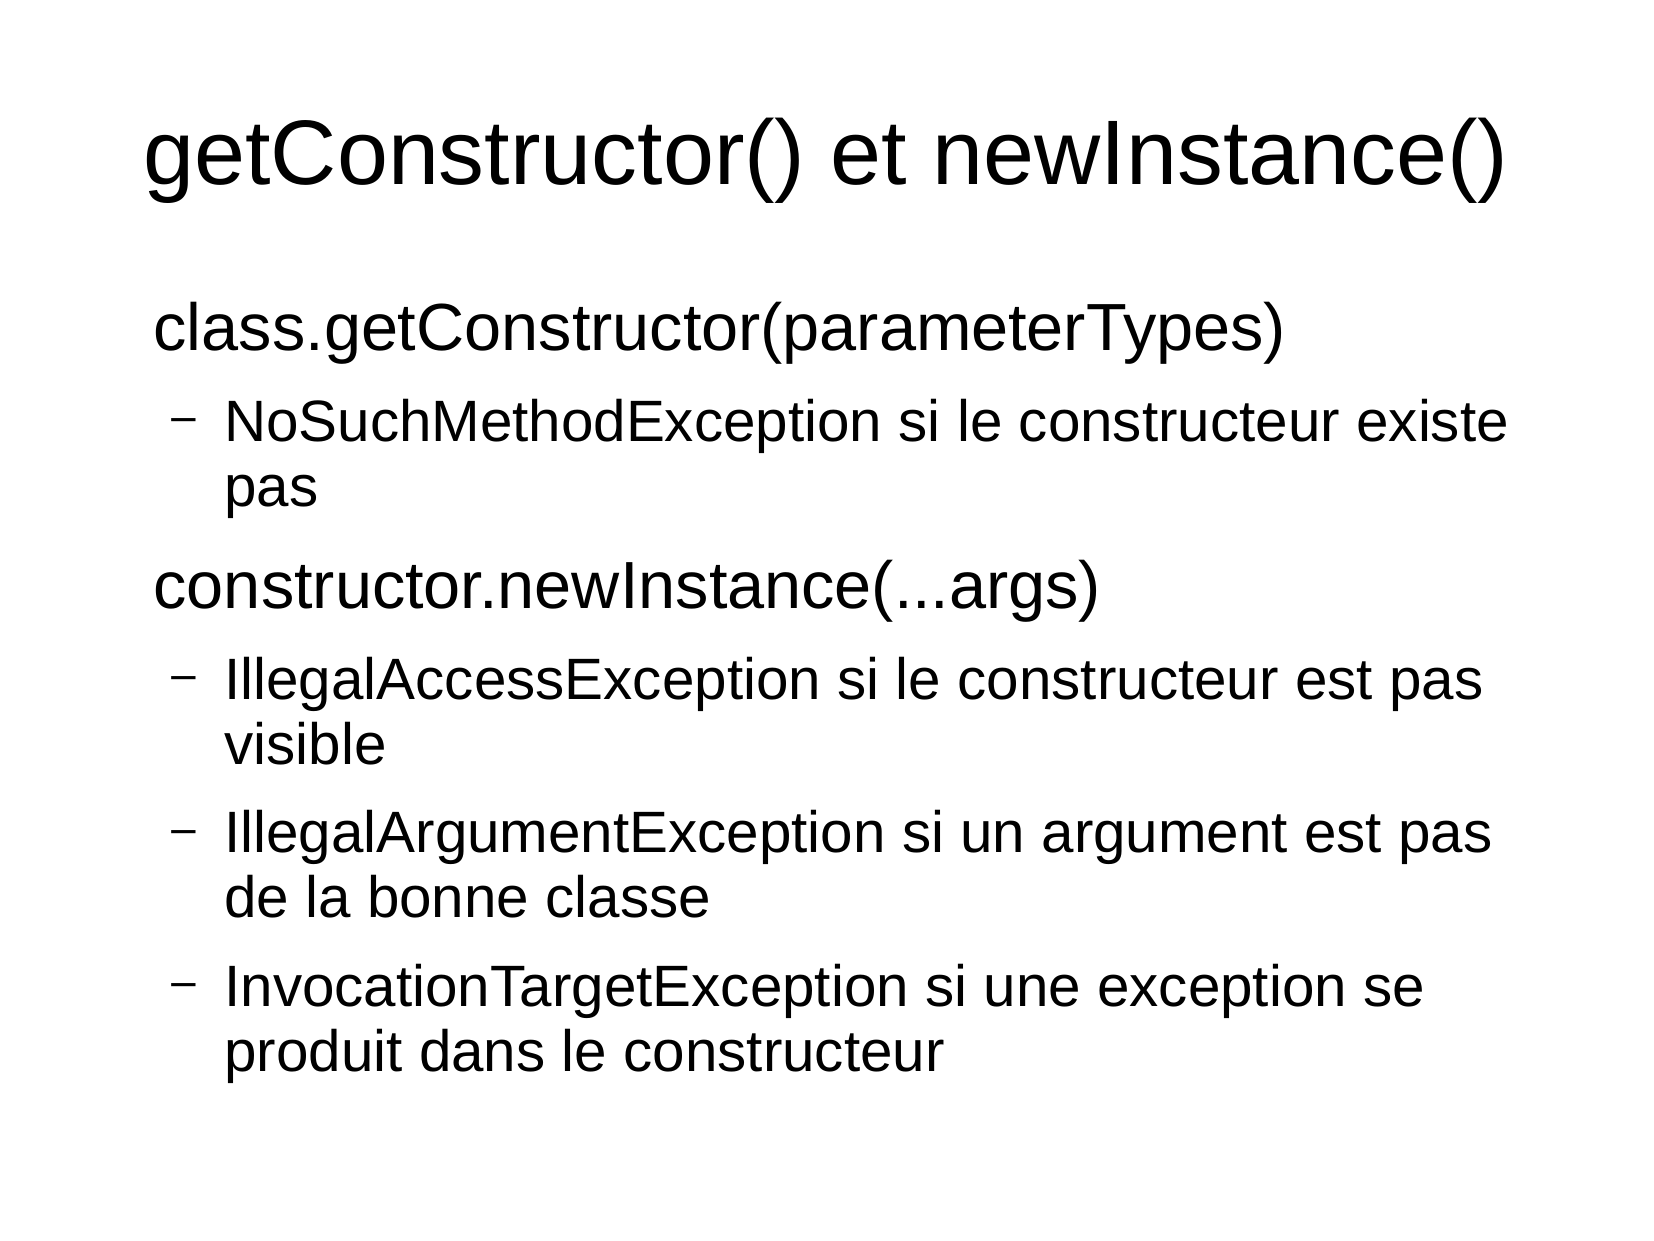

# getConstructor() et newInstance()
class.getConstructor(parameterTypes)
NoSuchMethodException si le constructeur existe pas
constructor.newInstance(...args)
IllegalAccessException si le constructeur est pas visible
IllegalArgumentException si un argument est pas de la bonne classe
InvocationTargetException si une exception se produit dans le constructeur